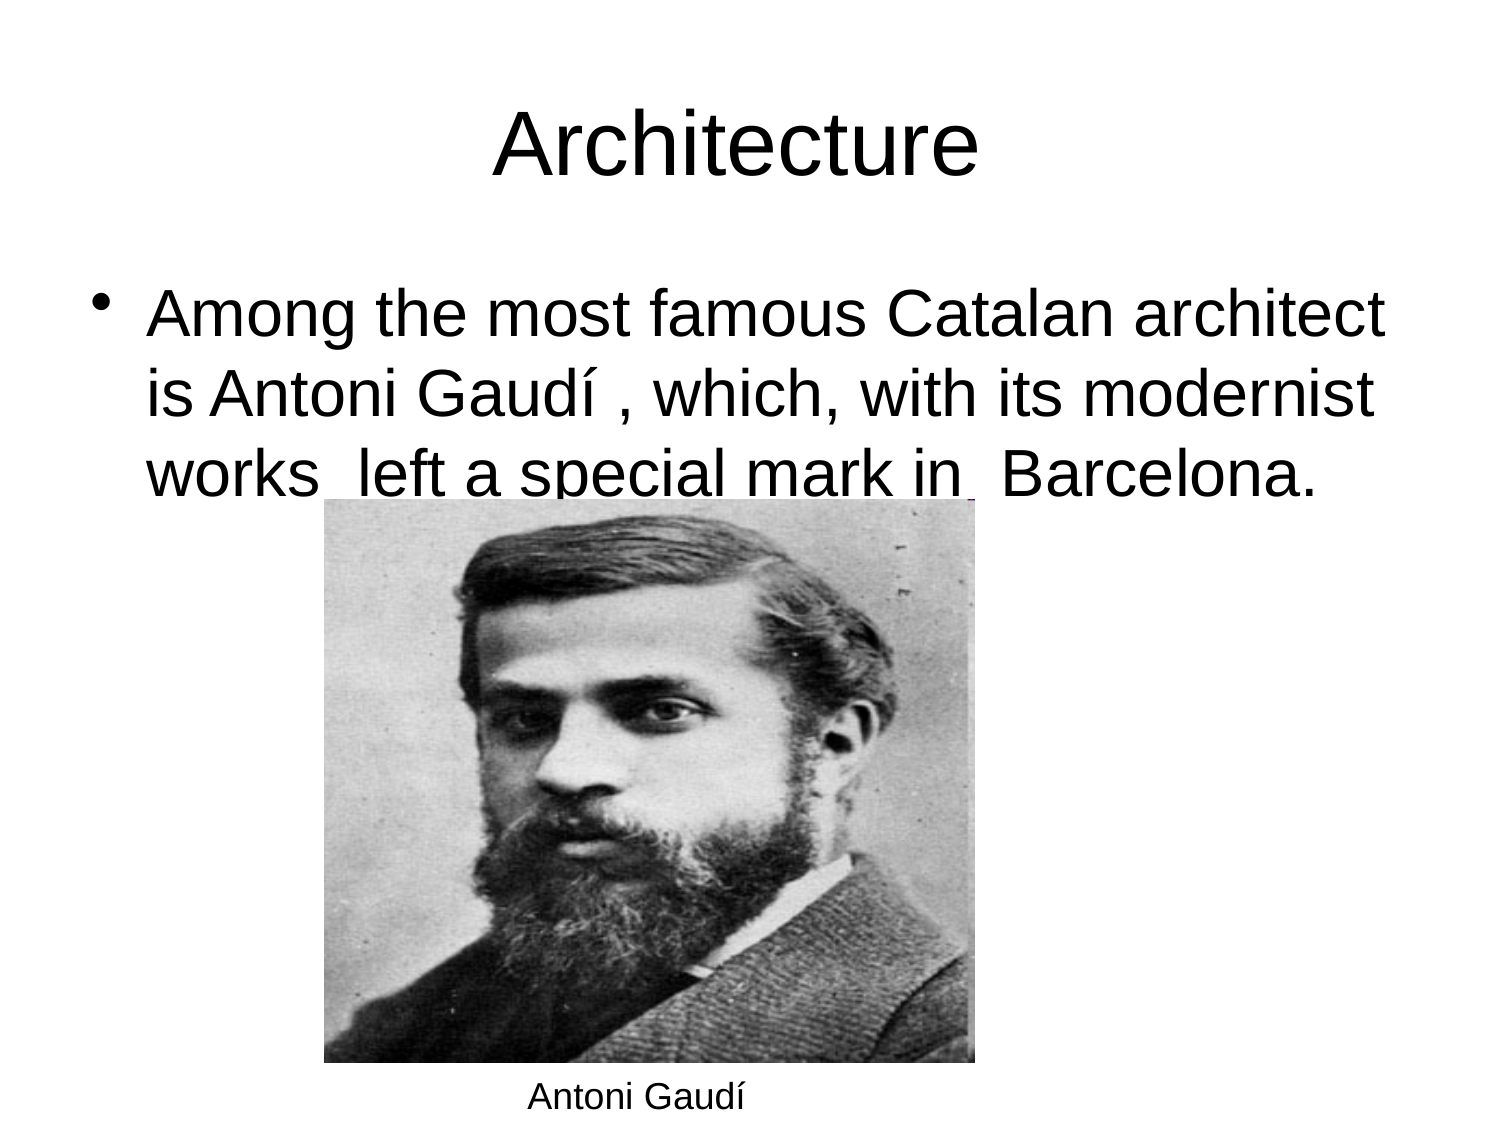

# Architecture
Among the most famous Catalan architect is Antoni Gaudí , which, with its modernist works left a special mark in Barcelona.
Antoni Gaudí